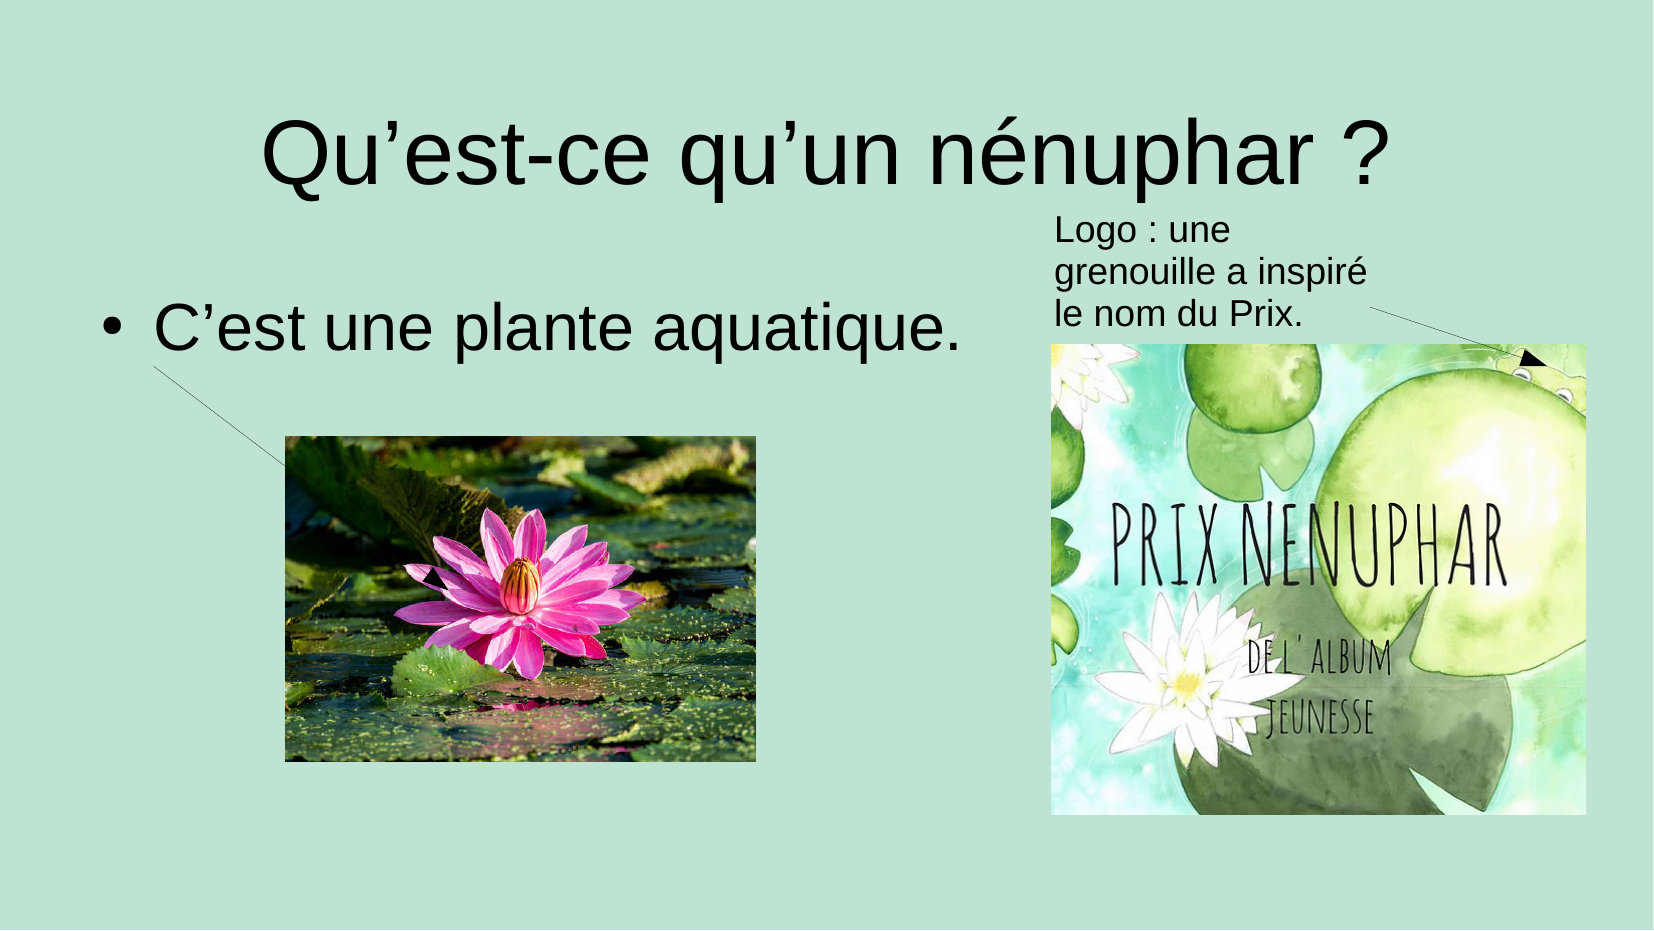

# Qu’est-ce qu’un nénuphar ?
Logo : une grenouille a inspiré le nom du Prix.
C’est une plante aquatique.